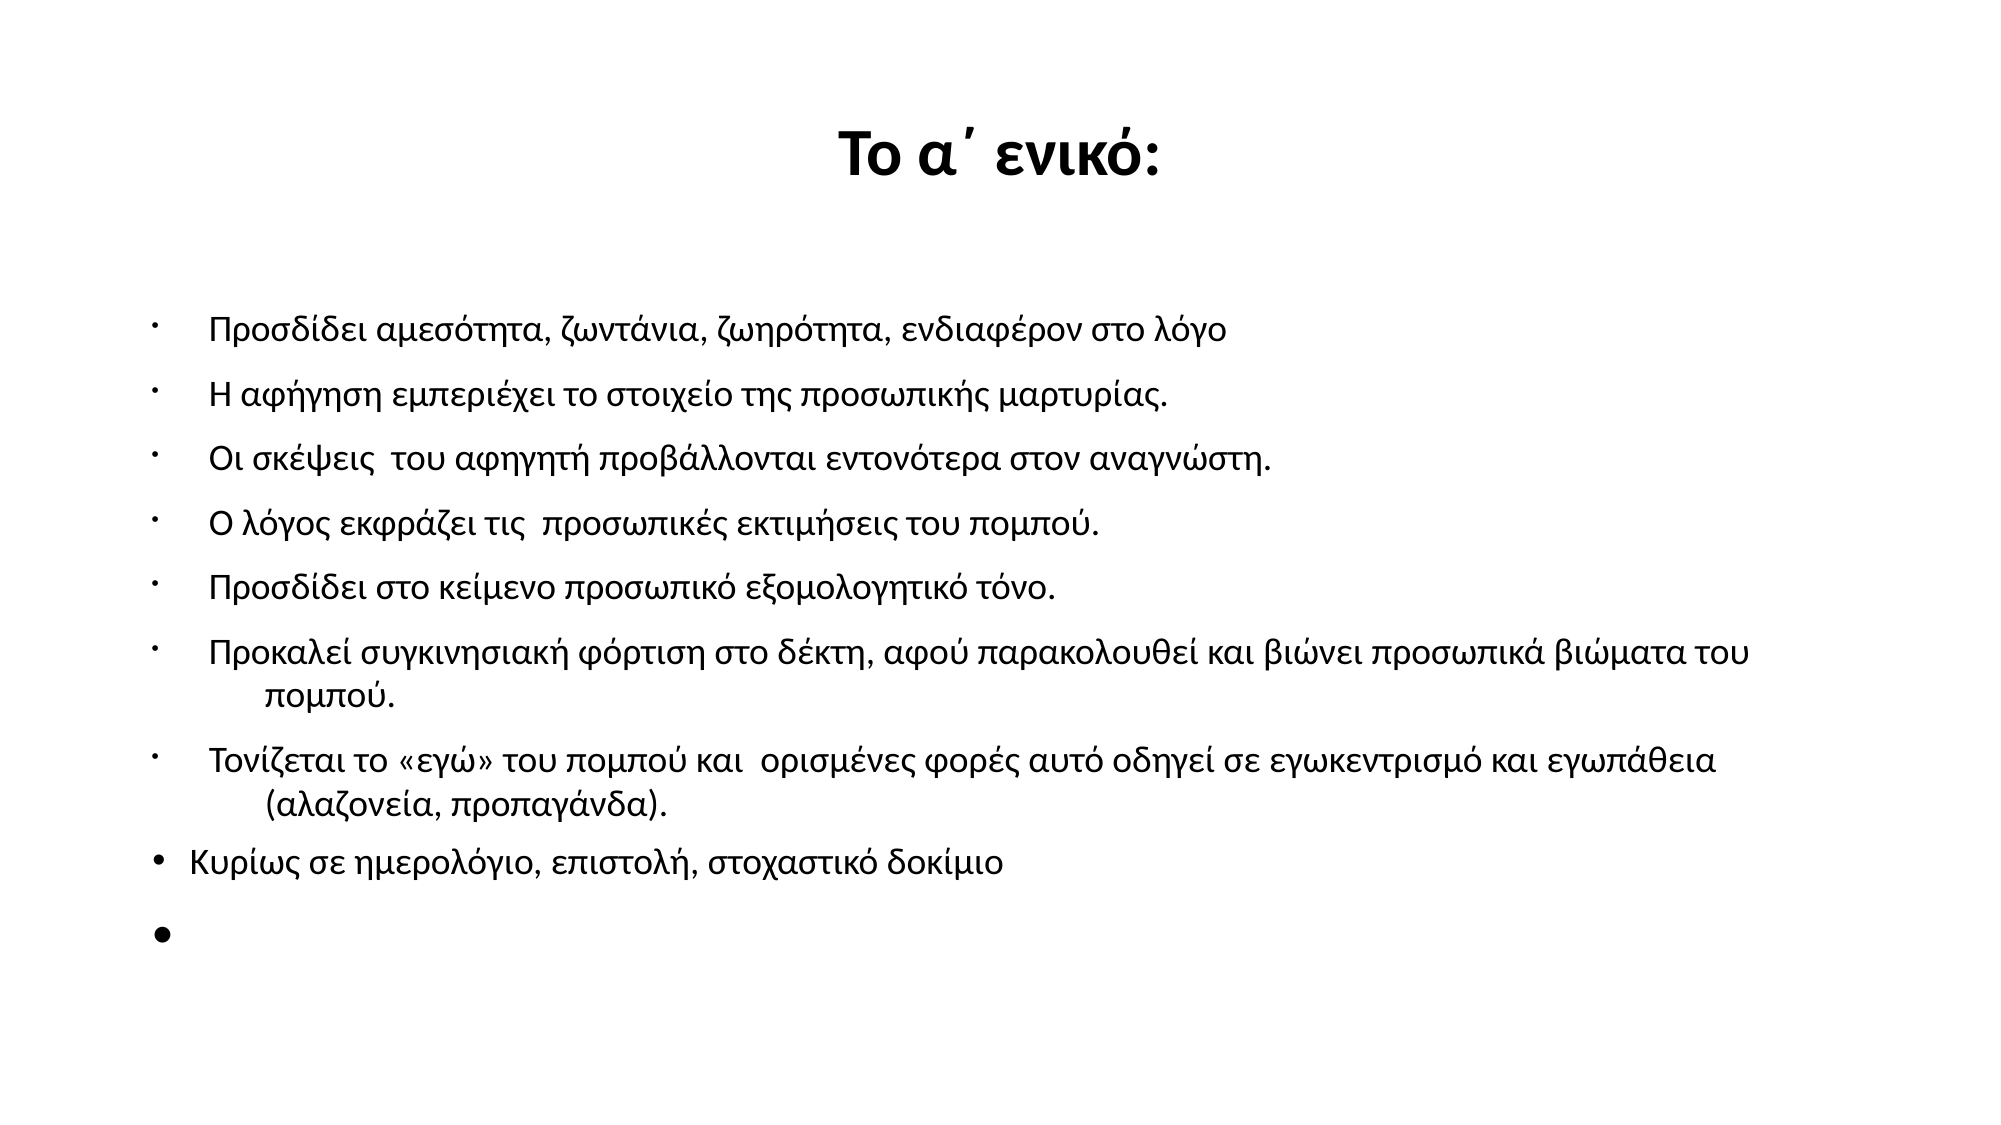

# Το α΄ ενικό:
Προσδίδει αμεσότητα, ζωντάνια, ζωηρότητα, ενδιαφέρον στο λόγο
Η αφήγηση εμπεριέχει το στοιχείο της προσωπικής μαρτυρίας.
Οι σκέψεις του αφηγητή προβάλλονται εντονότερα στον αναγνώστη.
Ο λόγος εκφράζει τις προσωπικές εκτιμήσεις του πομπού.
Προσδίδει στο κείμενο προσωπικό εξομολογητικό τόνο.
Προκαλεί συγκινησιακή φόρτιση στο δέκτη, αφού παρακολουθεί και βιώνει προσωπικά βιώματα του πομπού.
Τονίζεται το «εγώ» του πομπού και ορισμένες φορές αυτό οδηγεί σε εγωκεντρισμό και εγωπάθεια (αλαζονεία, προπαγάνδα).
Κυρίως σε ημερολόγιο, επιστολή, στοχαστικό δοκίμιο